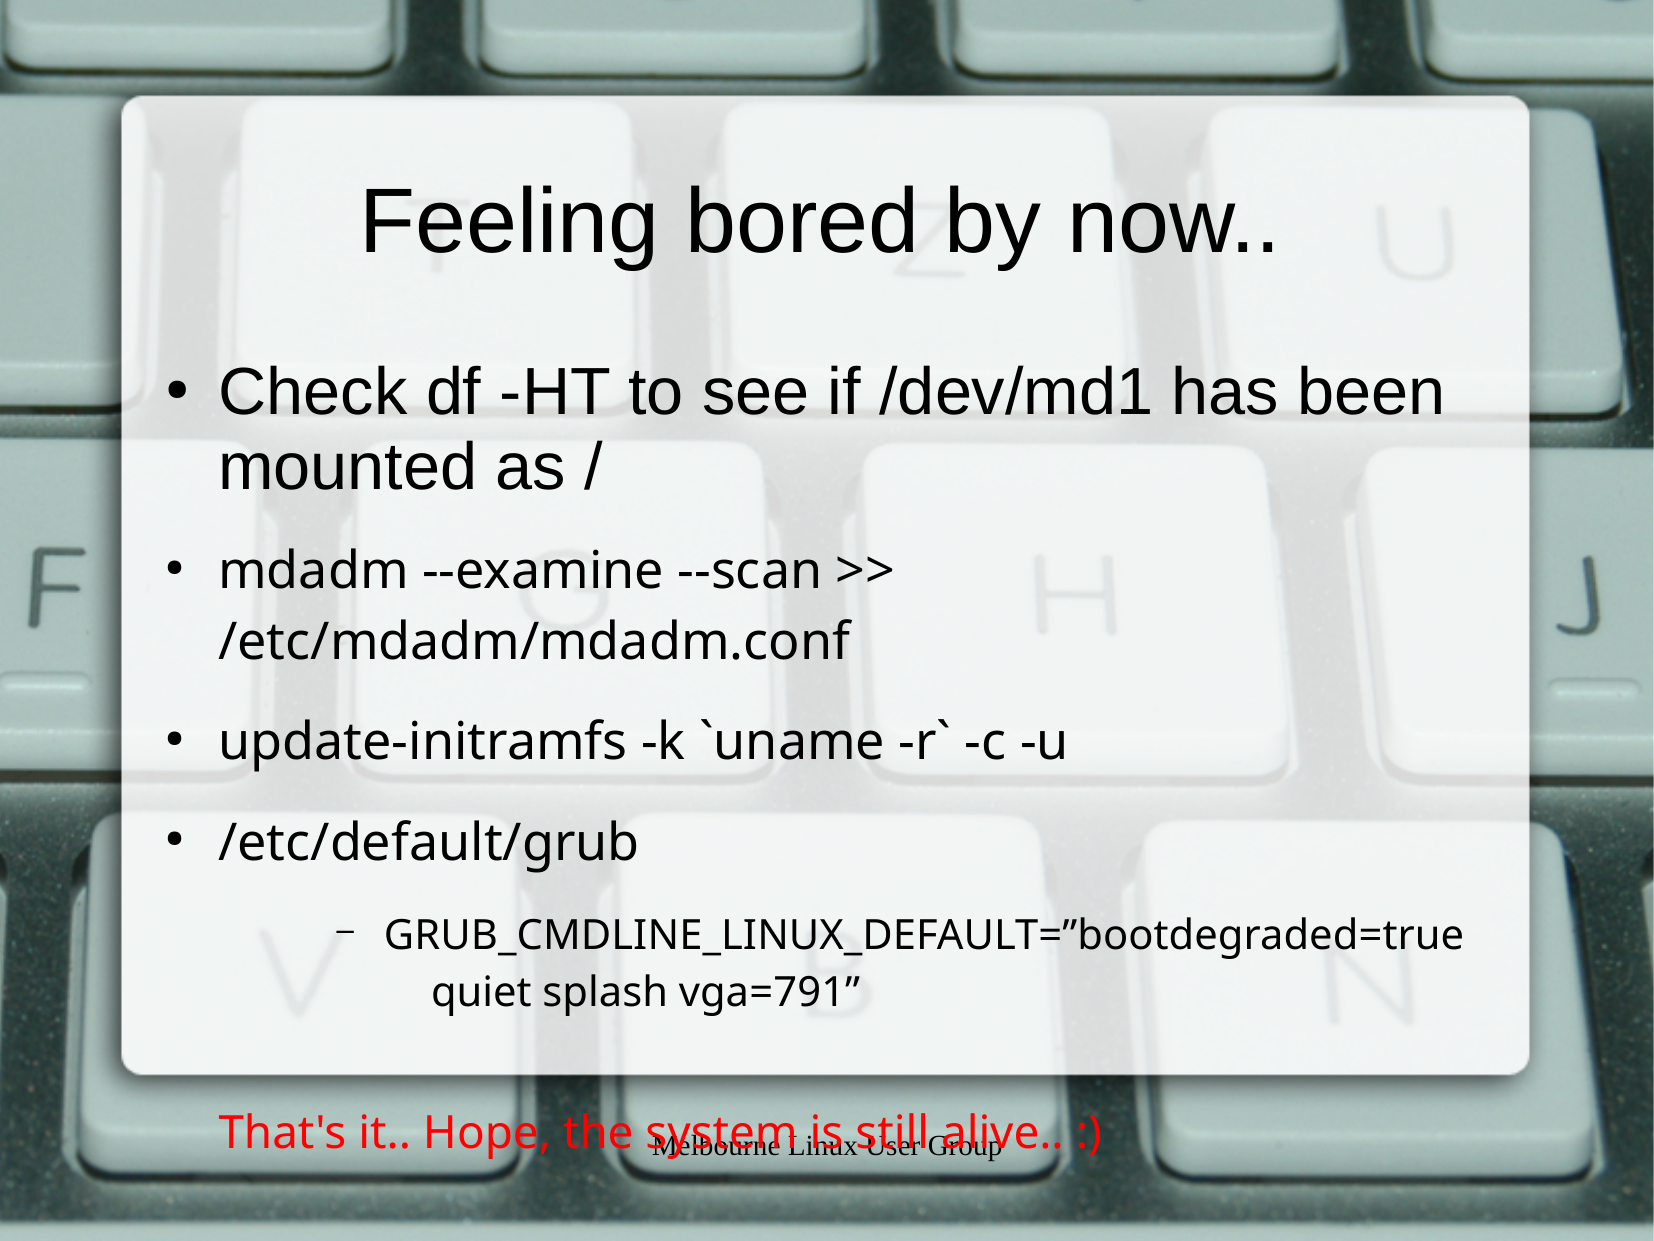

# Feeling bored by now..
Check df -HT to see if /dev/md1 has been mounted as /
mdadm --examine --scan >> /etc/mdadm/mdadm.conf
update-initramfs -k `uname -r` -c -u
/etc/default/grub
GRUB_CMDLINE_LINUX_DEFAULT=”bootdegraded=true quiet splash vga=791”
That's it.. Hope, the system is still alive.. :)
Melbourne Linux User Group